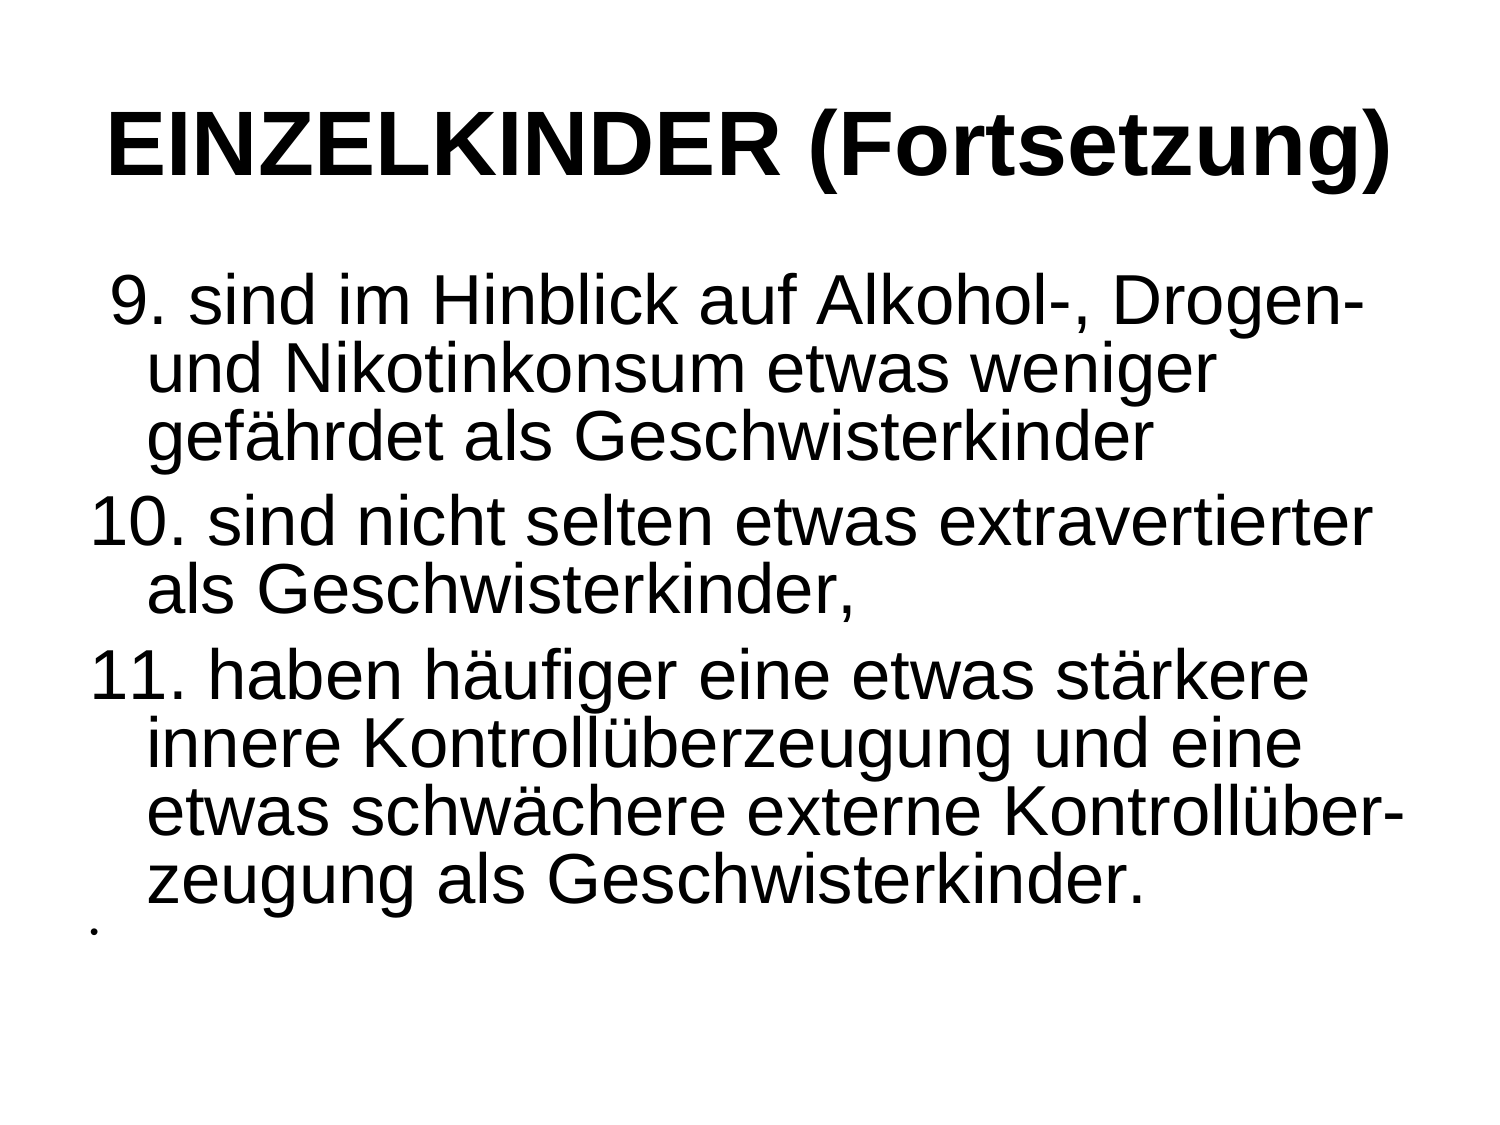

# EINZELKINDER (Fortsetzung)
 9. sind im Hinblick auf Alkohol-, Drogen- und Nikotinkonsum etwas weniger gefährdet als Geschwisterkinder
10. sind nicht selten etwas extravertierter als Geschwisterkinder,
11. haben häufiger eine etwas stärkere innere Kontrollüberzeugung und eine etwas schwächere externe Kontrollüber-zeugung als Geschwisterkinder.